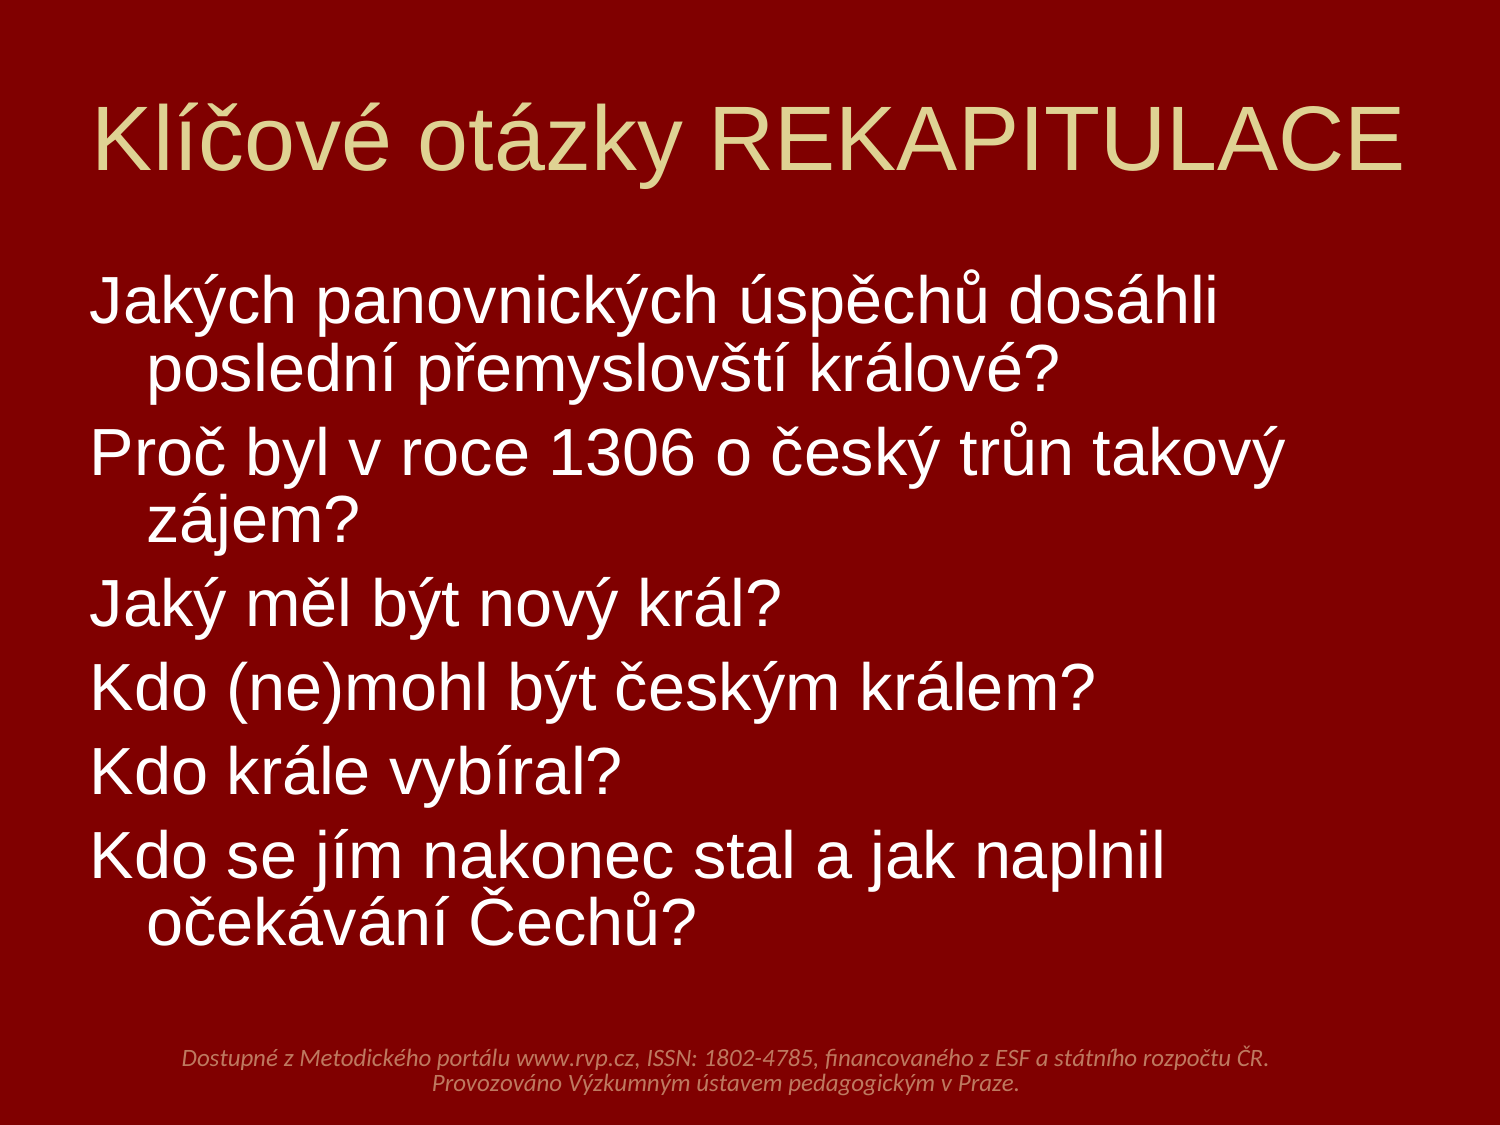

# Klíčové otázky REKAPITULACE
Jakých panovnických úspěchů dosáhli poslední přemyslovští králové?
Proč byl v roce 1306 o český trůn takový zájem?
Jaký měl být nový král?
Kdo (ne)mohl být českým králem?
Kdo krále vybíral?
Kdo se jím nakonec stal a jak naplnil očekávání Čechů?
Dostupné z Metodického portálu www.rvp.cz, ISSN: 1802-4785, financovaného z ESF a státního rozpočtu ČR. Provozováno Výzkumným ústavem pedagogickým v Praze.